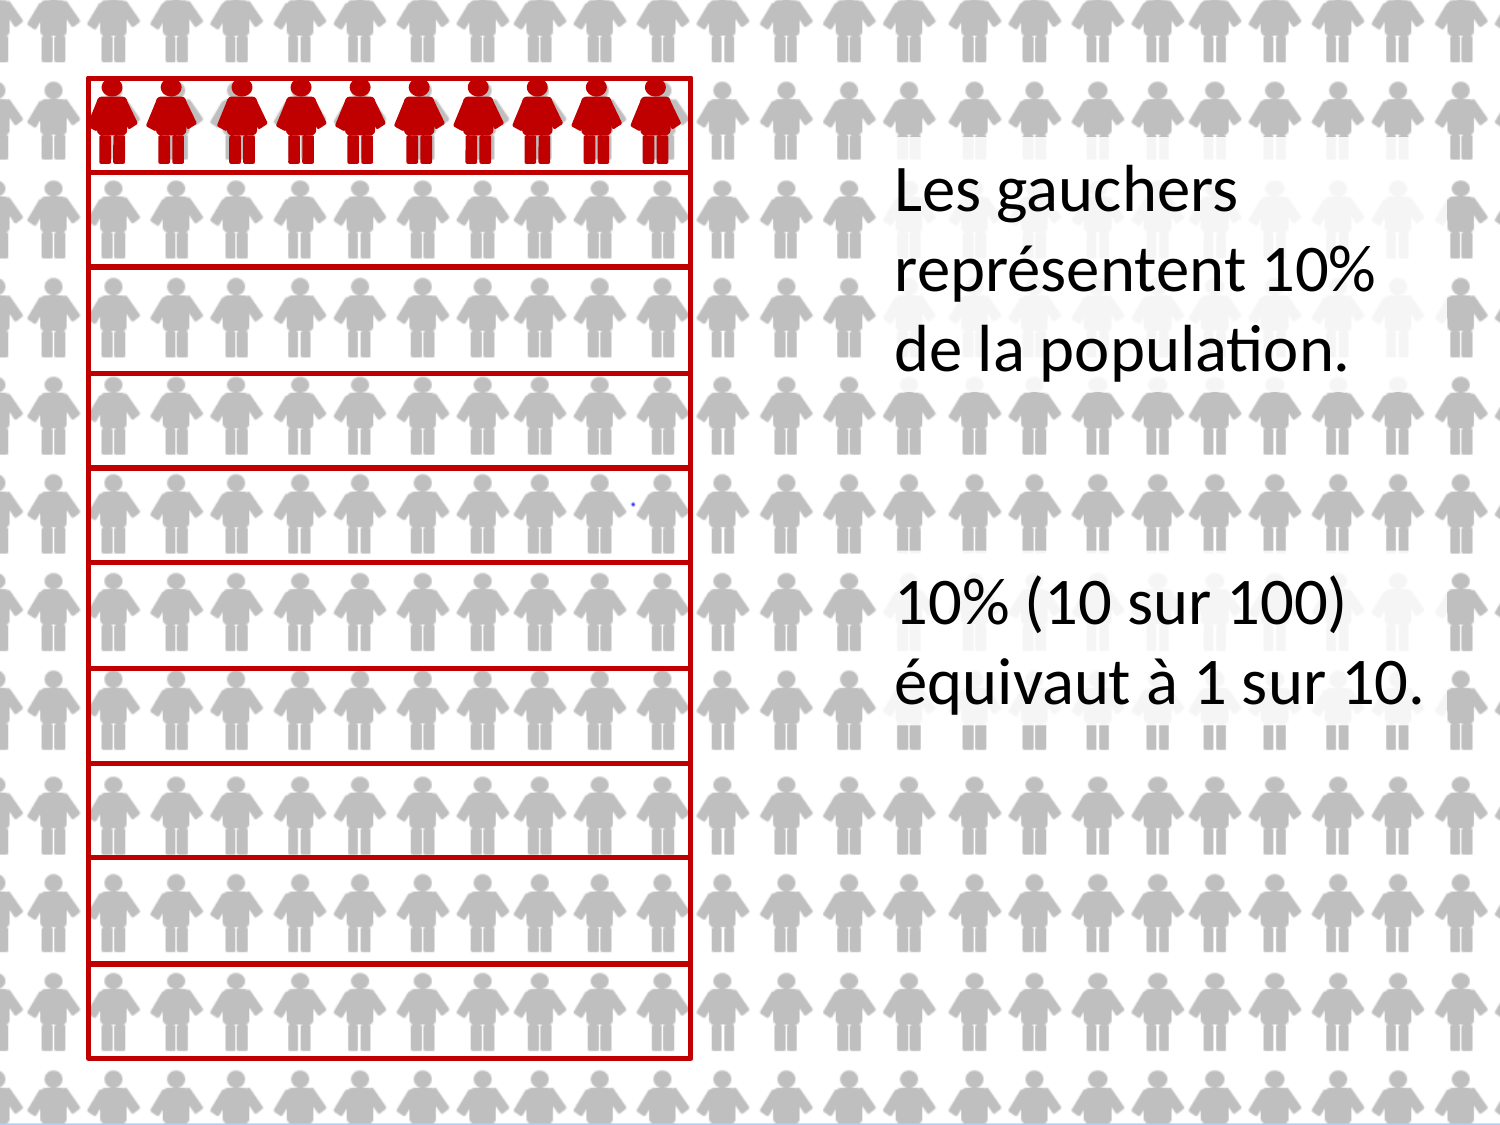

Les gauchers représentent 10% de la population.
10% (10 sur 100) équivaut à 1 sur 10.